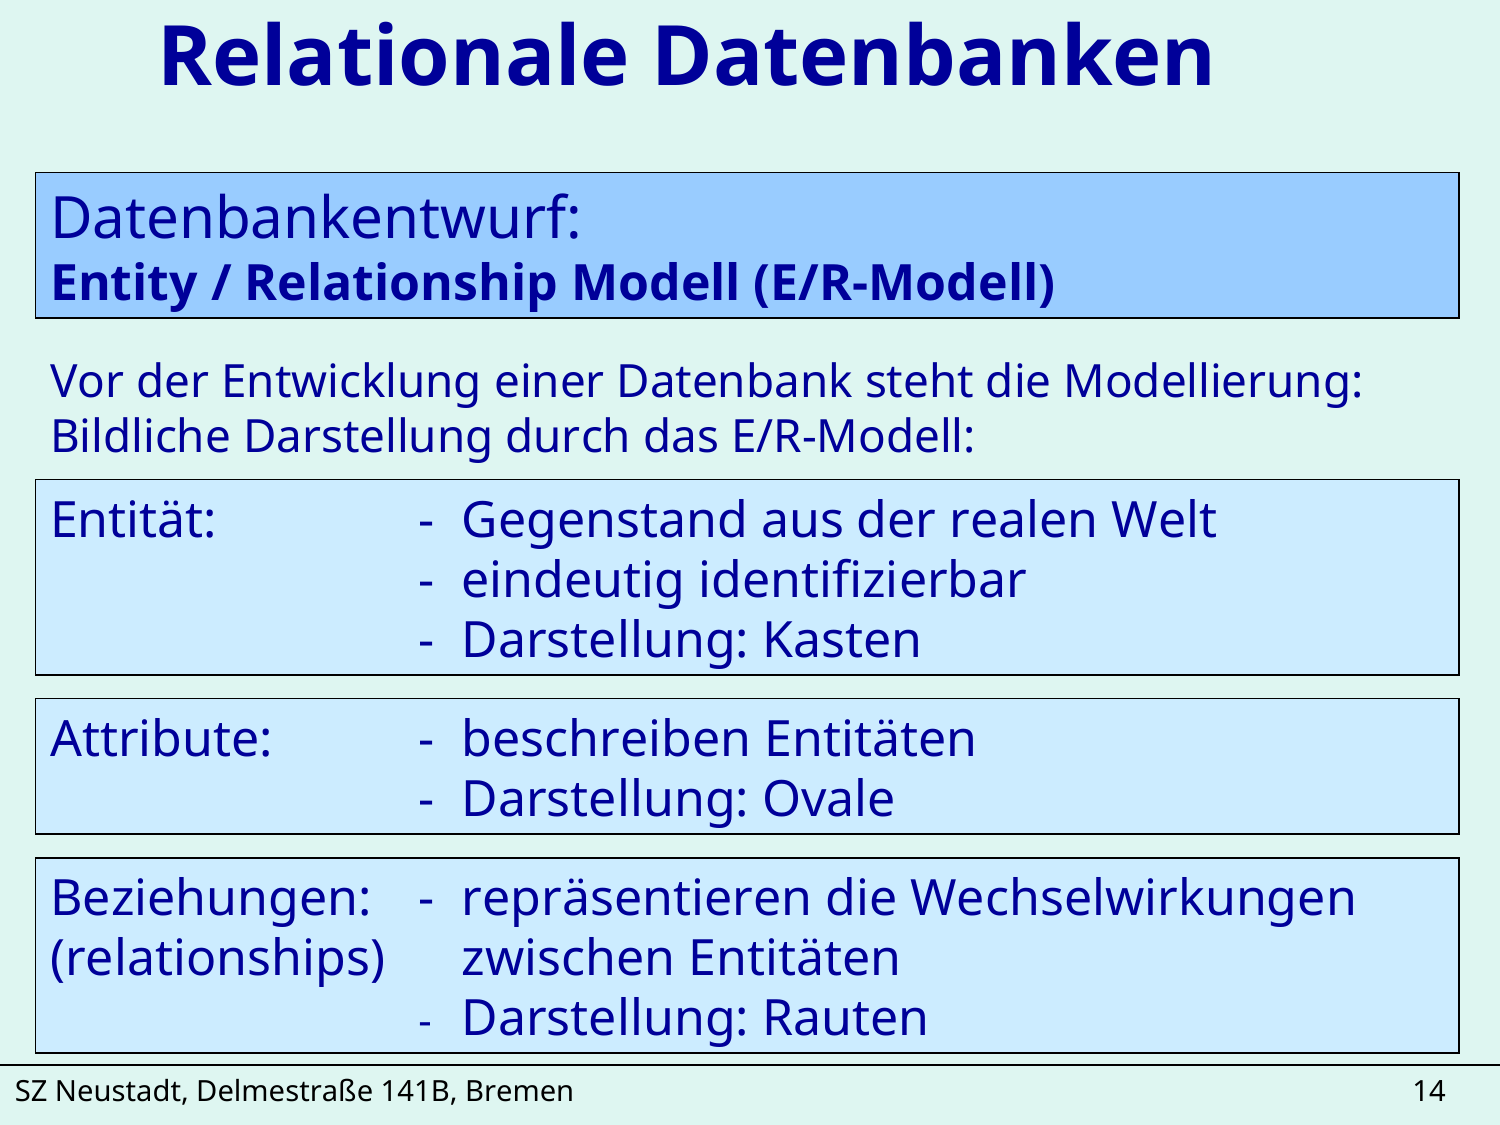

Relationale Datenbanken
Datenbankentwurf:
Entity / Relationship Modell (E/R-Modell)
Vor der Entwicklung einer Datenbank steht die Modellierung:
Bildliche Darstellung durch das E/R-Modell:
Entität:	-	Gegenstand aus der realen Welt
	-	eindeutig identifizierbar
	-	Darstellung: Kasten
Attribute:	- 	beschreiben Entitäten
	- 	Darstellung: Ovale
Beziehungen:	- 	repräsentieren die Wechselwirkungen (relationships) 		zwischen Entitäten
	- 	Darstellung: Rauten